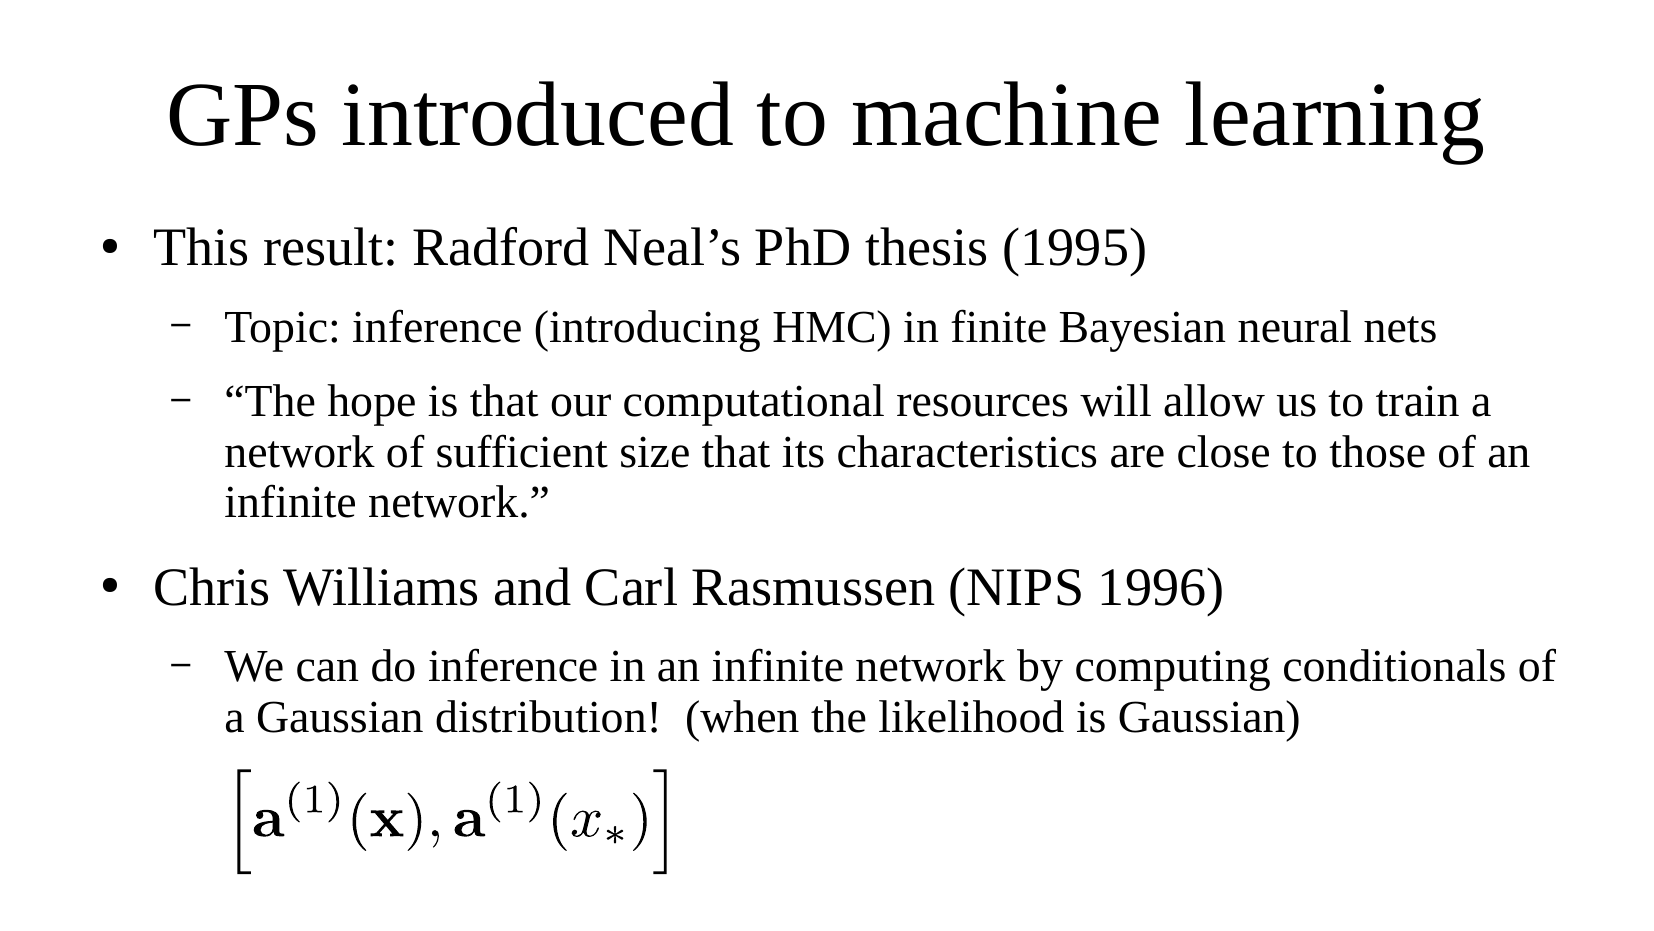

# GPs introduced to machine learning
This result: Radford Neal’s PhD thesis (1995)
Topic: inference (introducing HMC) in finite Bayesian neural nets
“The hope is that our computational resources will allow us to train a network of sufficient size that its characteristics are close to those of an infinite network.”
Chris Williams and Carl Rasmussen (NIPS 1996)
We can do inference in an infinite network by computing conditionals of a Gaussian distribution! (when the likelihood is Gaussian)